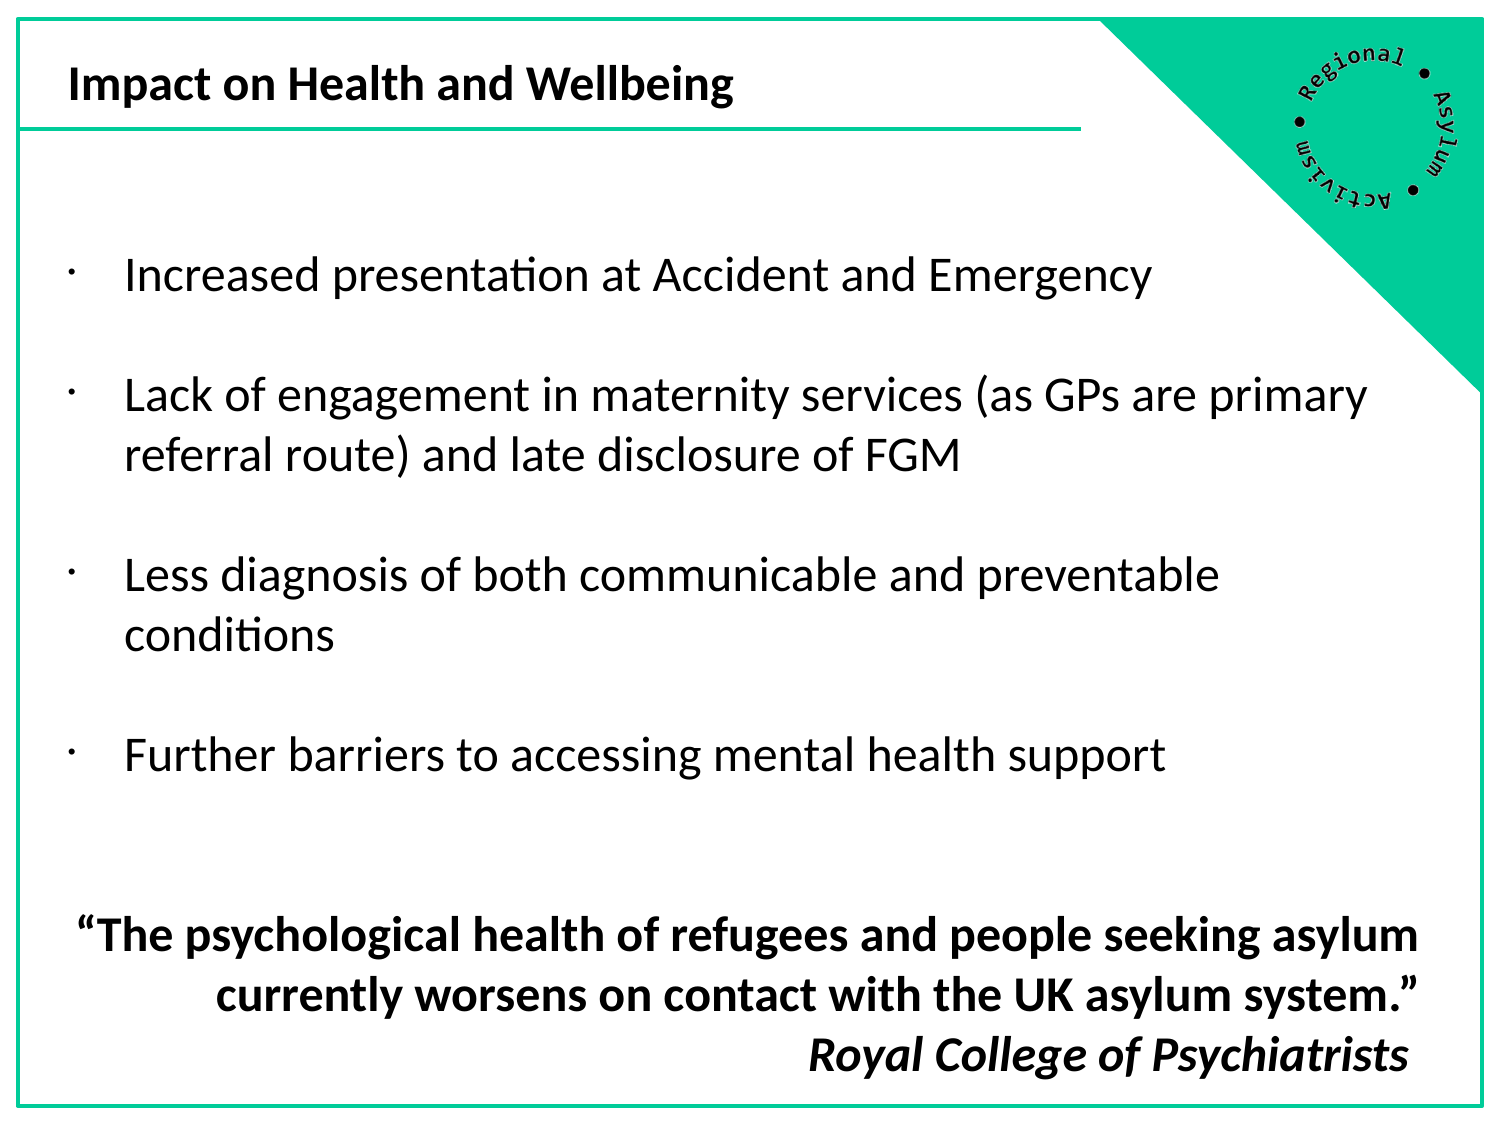

Impact on Health and Wellbeing
Increased presentation at Accident and Emergency
Lack of engagement in maternity services (as GPs are primary referral route) and late disclosure of FGM
Less diagnosis of both communicable and preventable conditions
Further barriers to accessing mental health support
“The psychological health of refugees and people seeking asylum currently worsens on contact with the UK asylum system.”
Royal College of Psychiatrists